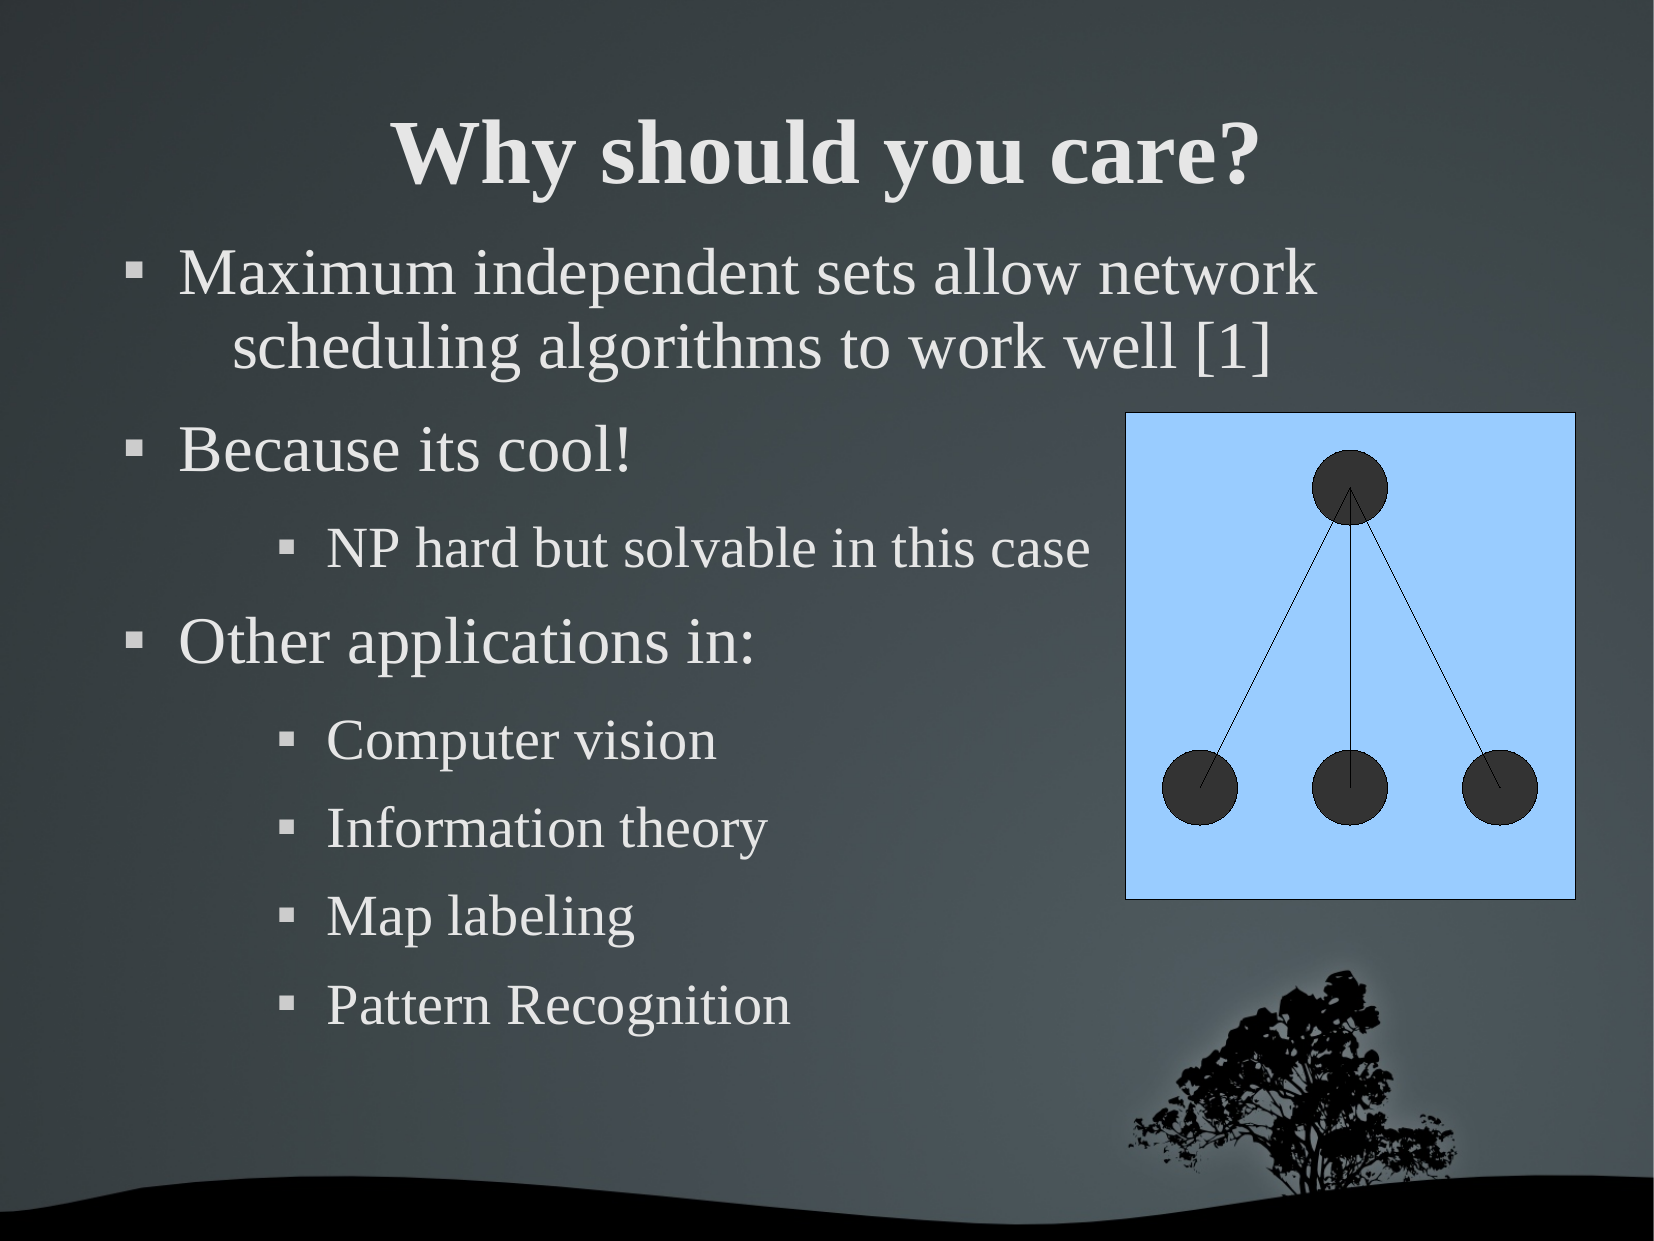

# Why should you care?
Maximum independent sets allow network scheduling algorithms to work well [1]
Because its cool!
NP hard but solvable in this case
Other applications in:
Computer vision
Information theory
Map labeling
Pattern Recognition